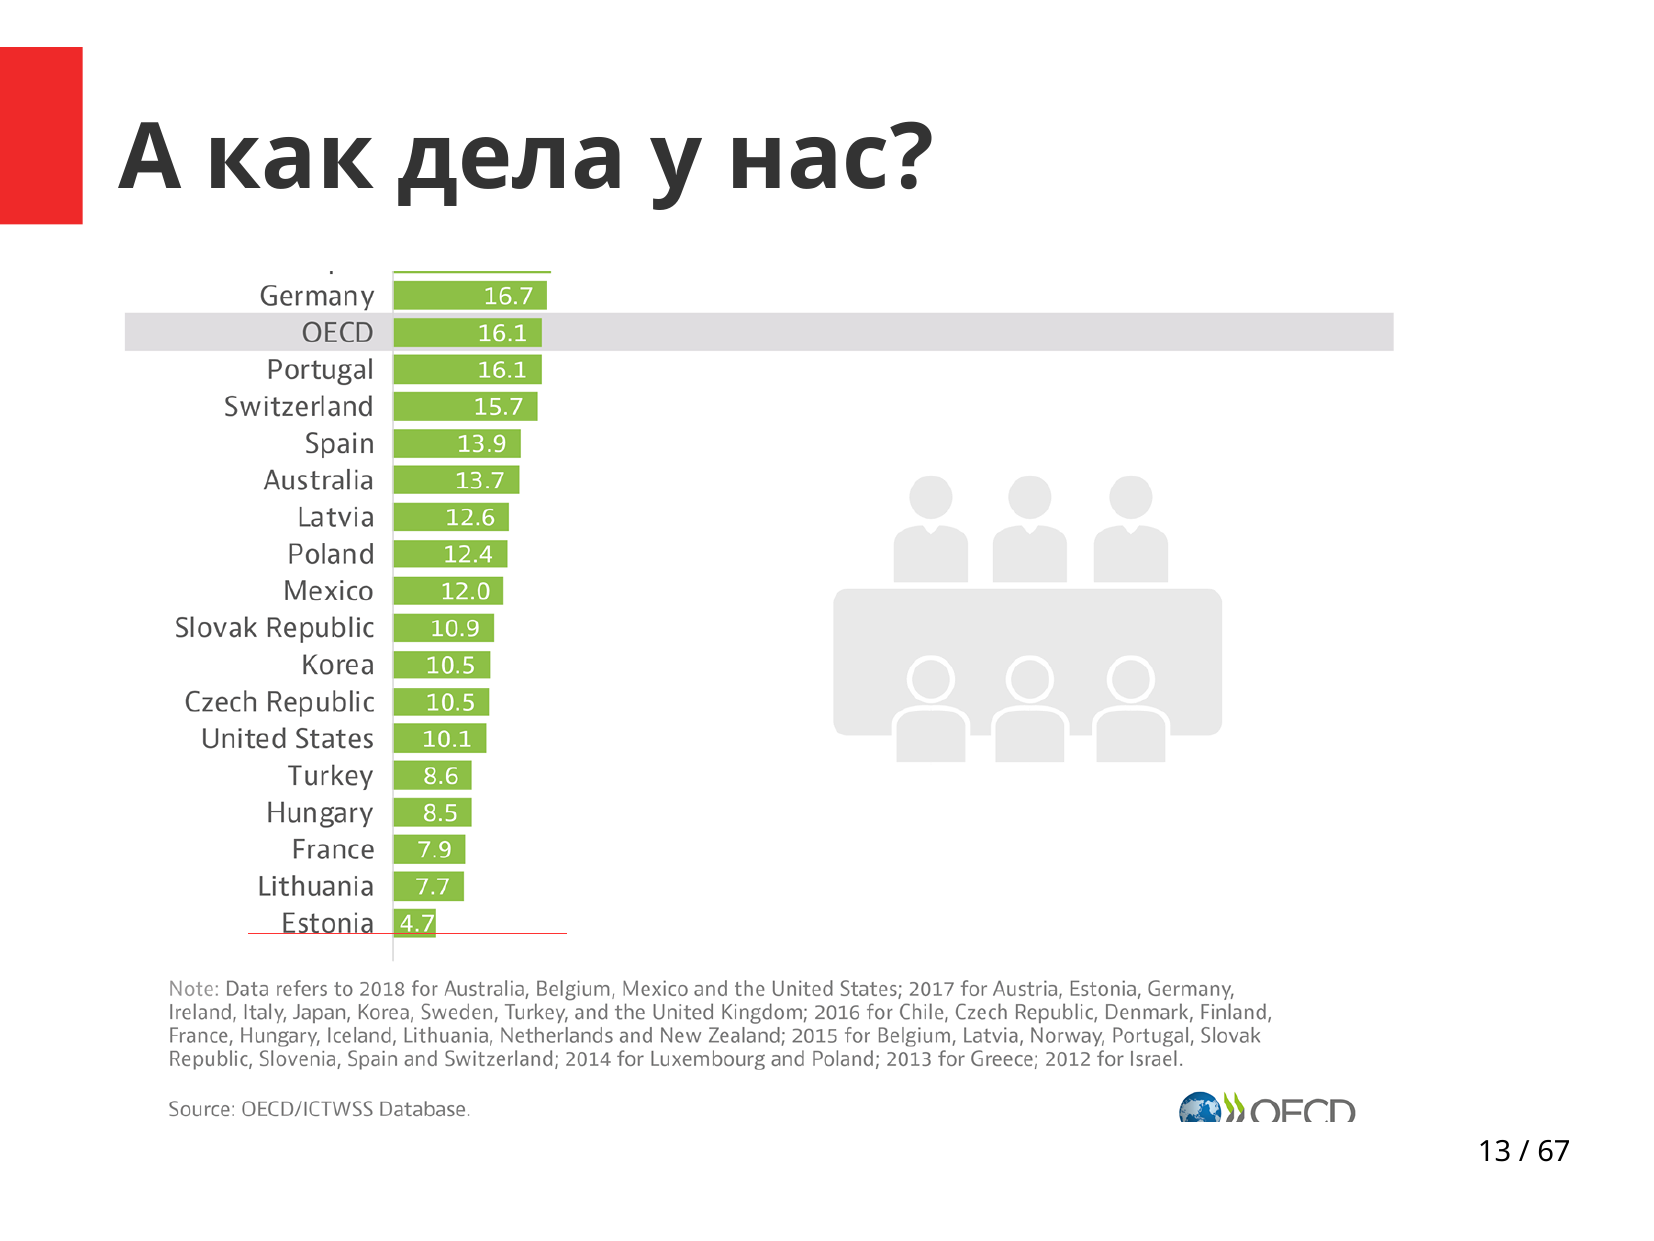

# А как дела у нас?
13